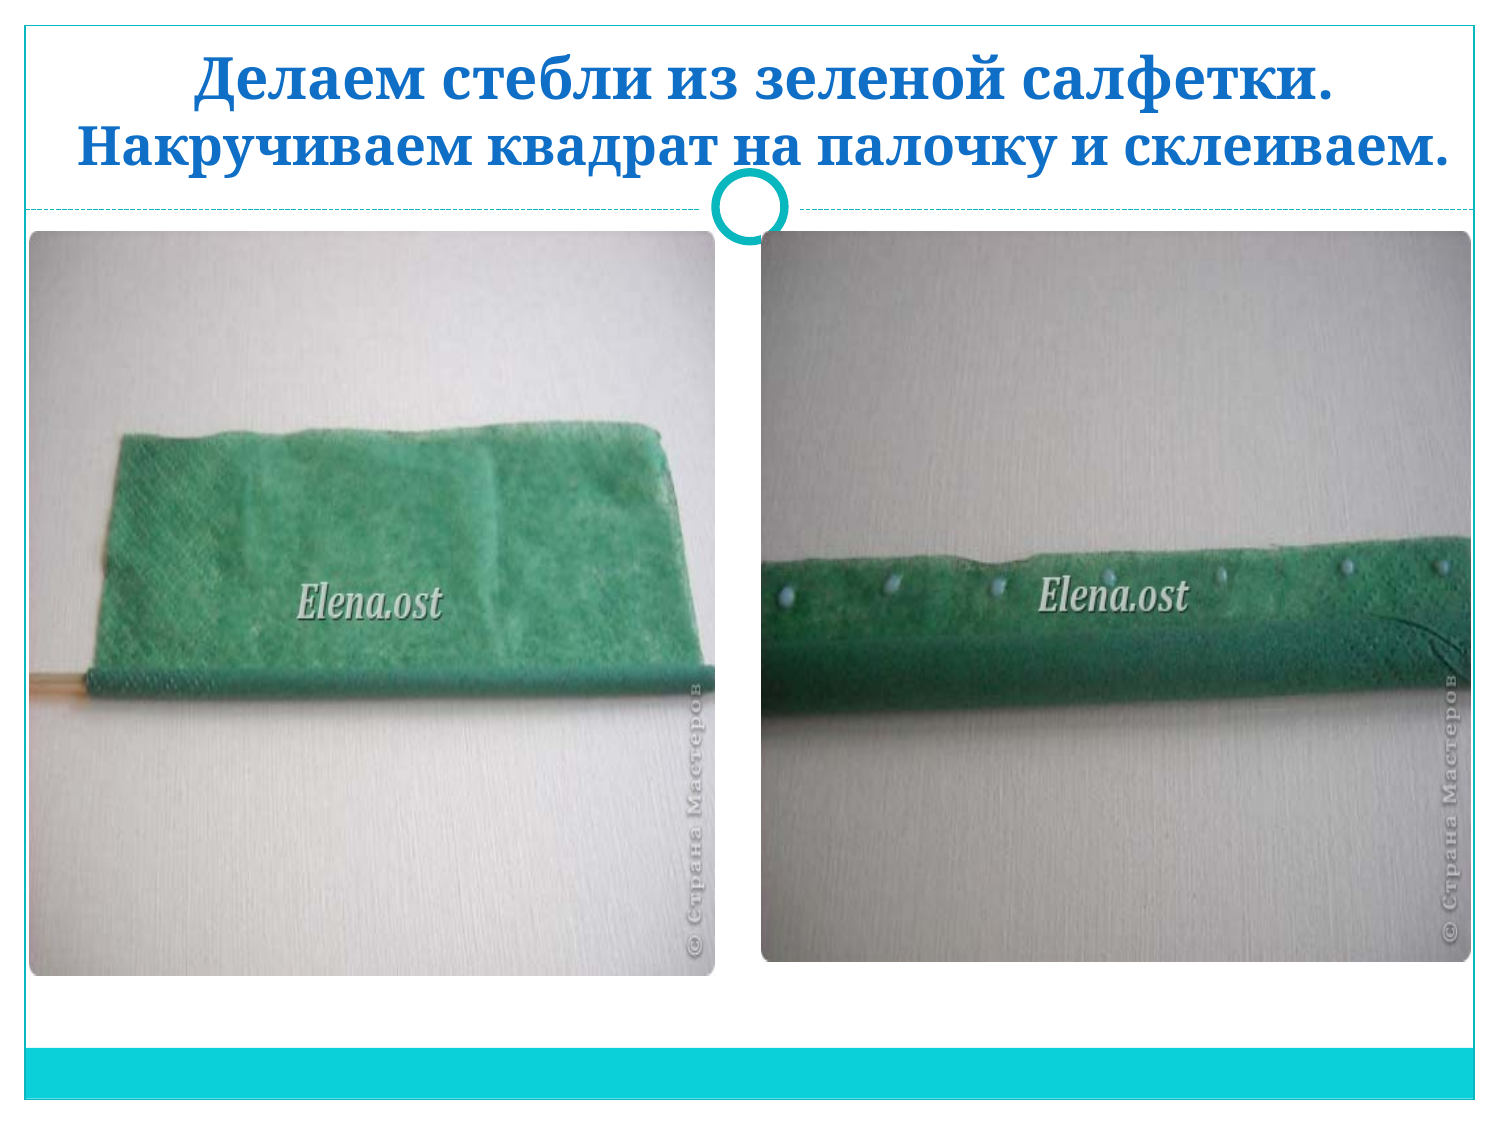

# Делаем стебли из зеленой салфетки. Накручиваем квадрат на палочку и склеиваем.